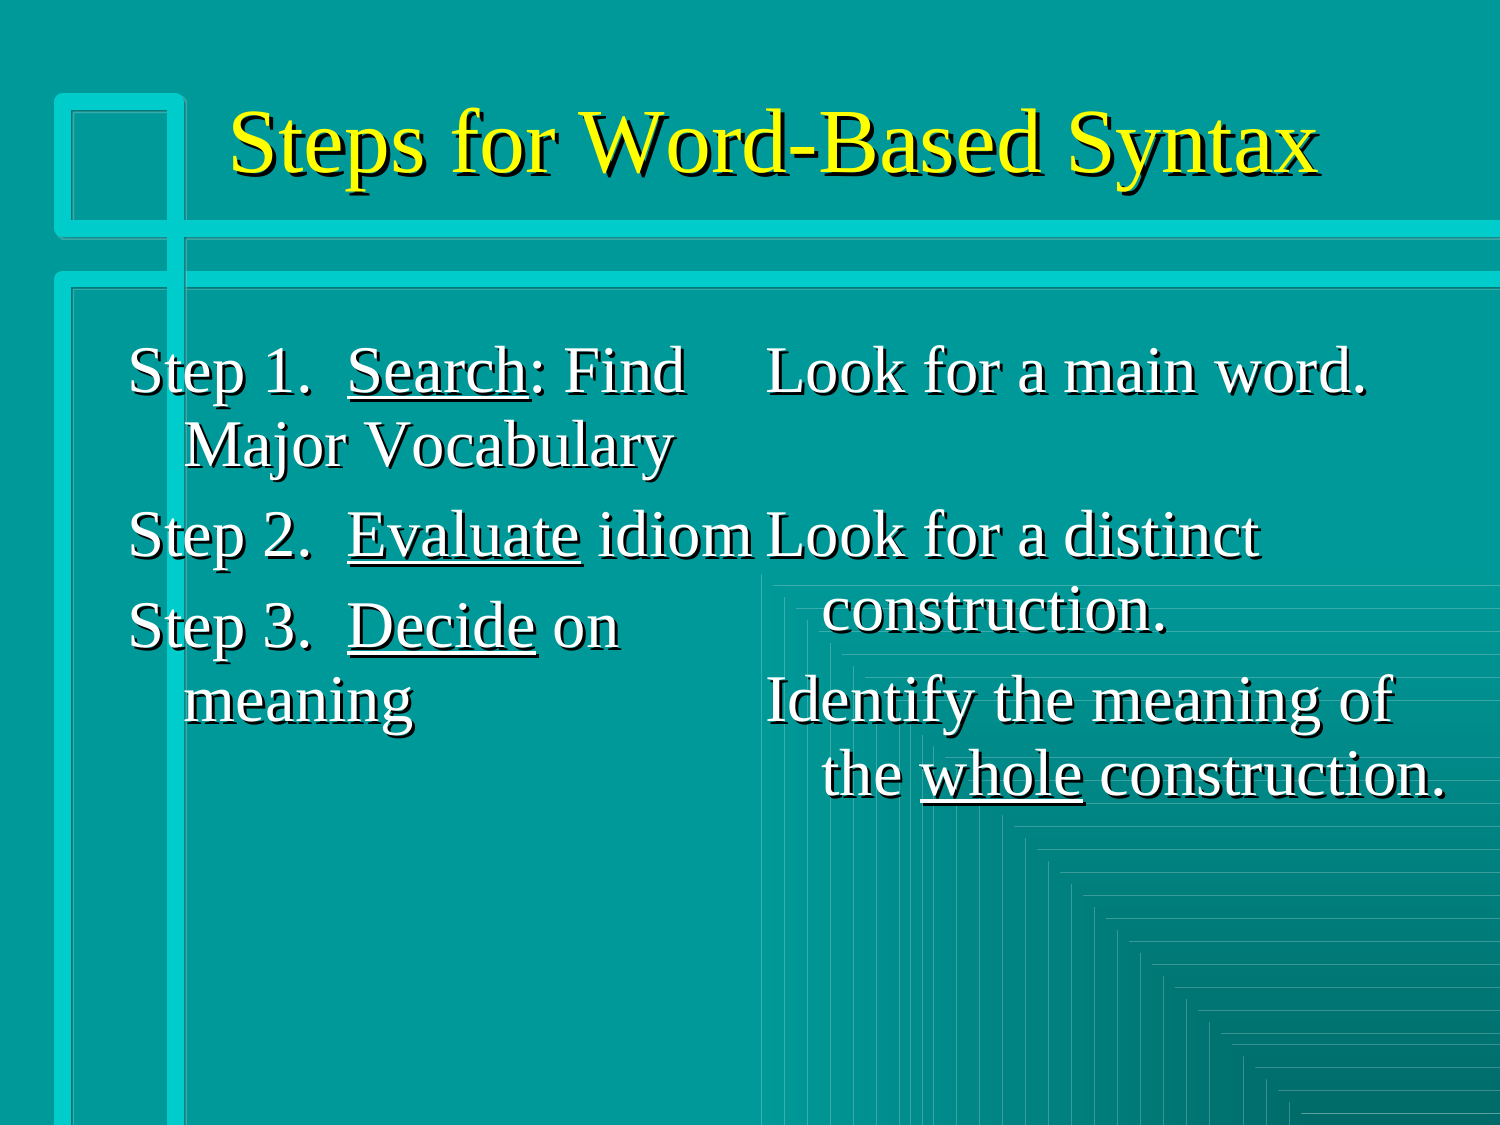

# Steps for Word-Based Syntax
Step 1. Search: Find Major Vocabulary
Step 2. Evaluate idiom
Step 3. Decide on meaning
Look for a main word.
Look for a distinct construction.
Identify the meaning of the whole construction.